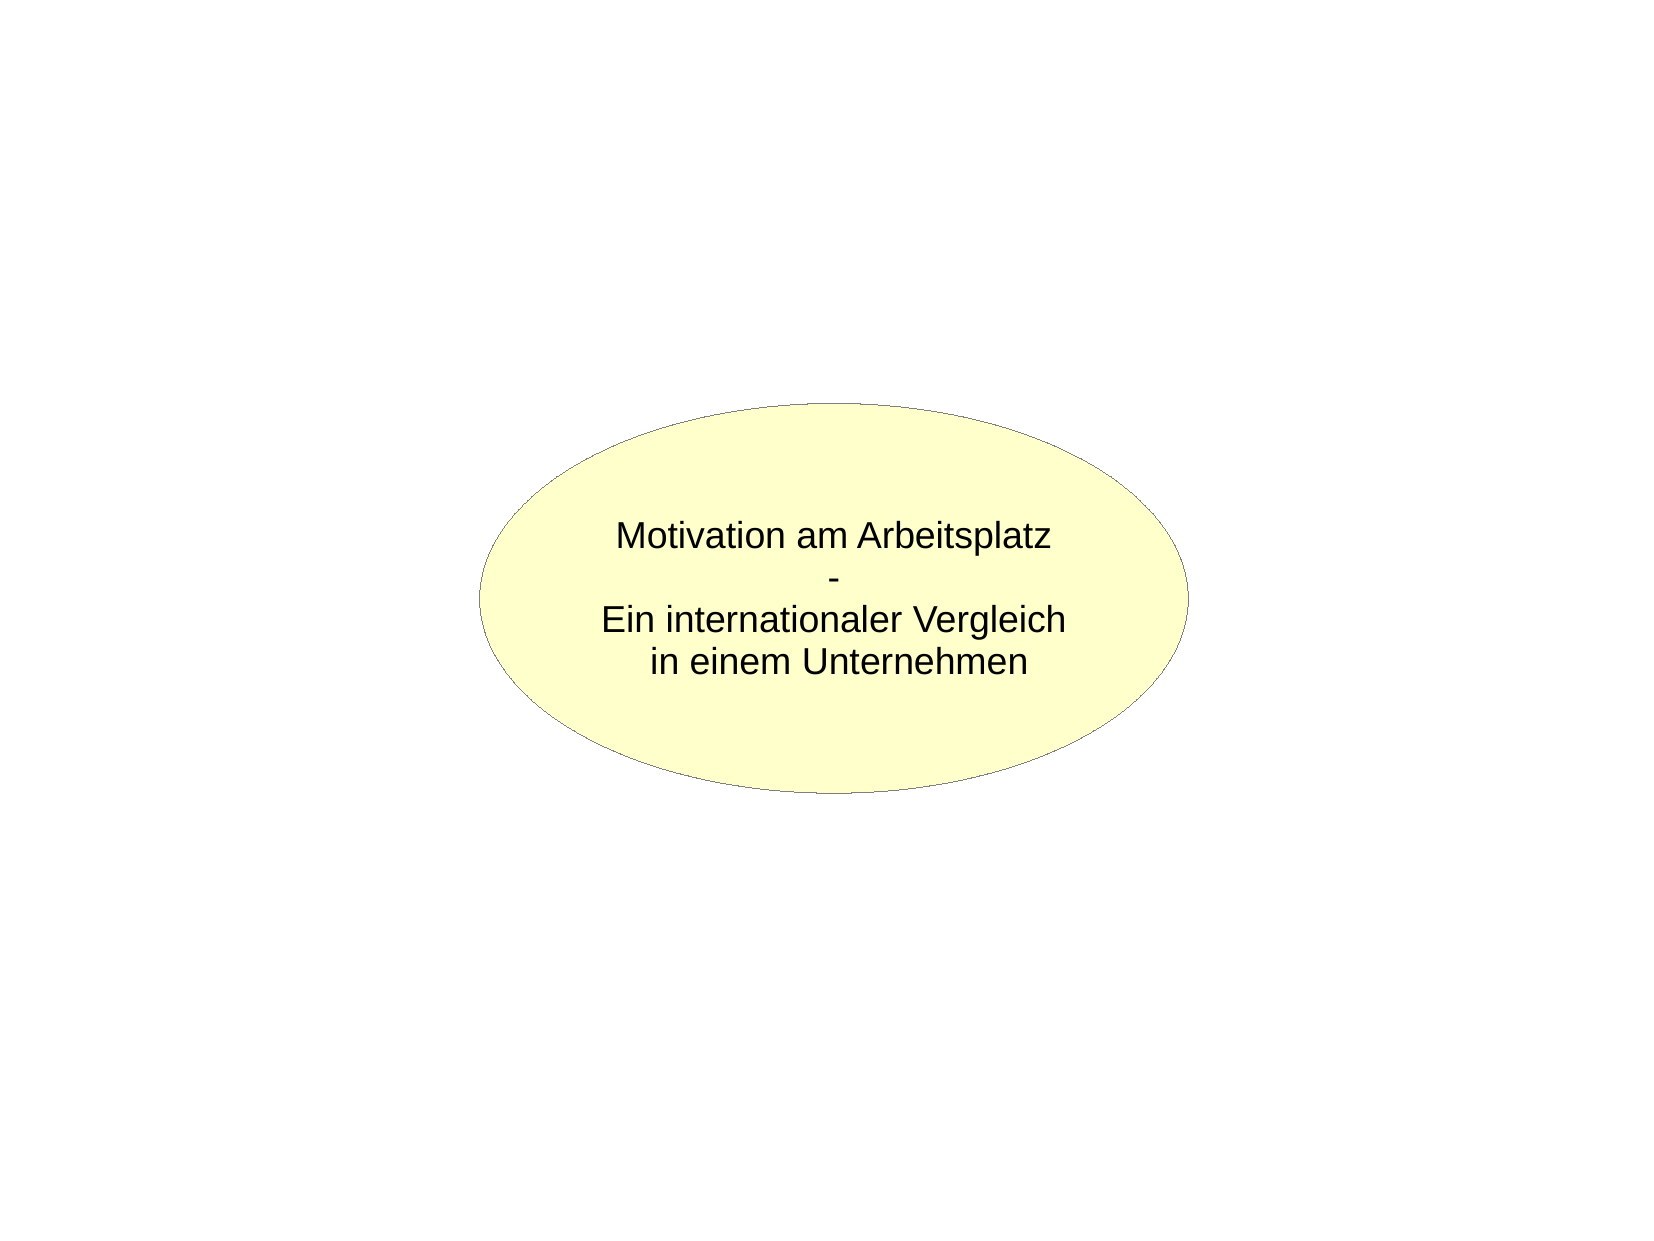

#
Motivation am Arbeitsplatz
-
Ein internationaler Vergleich
 in einem Unternehmen